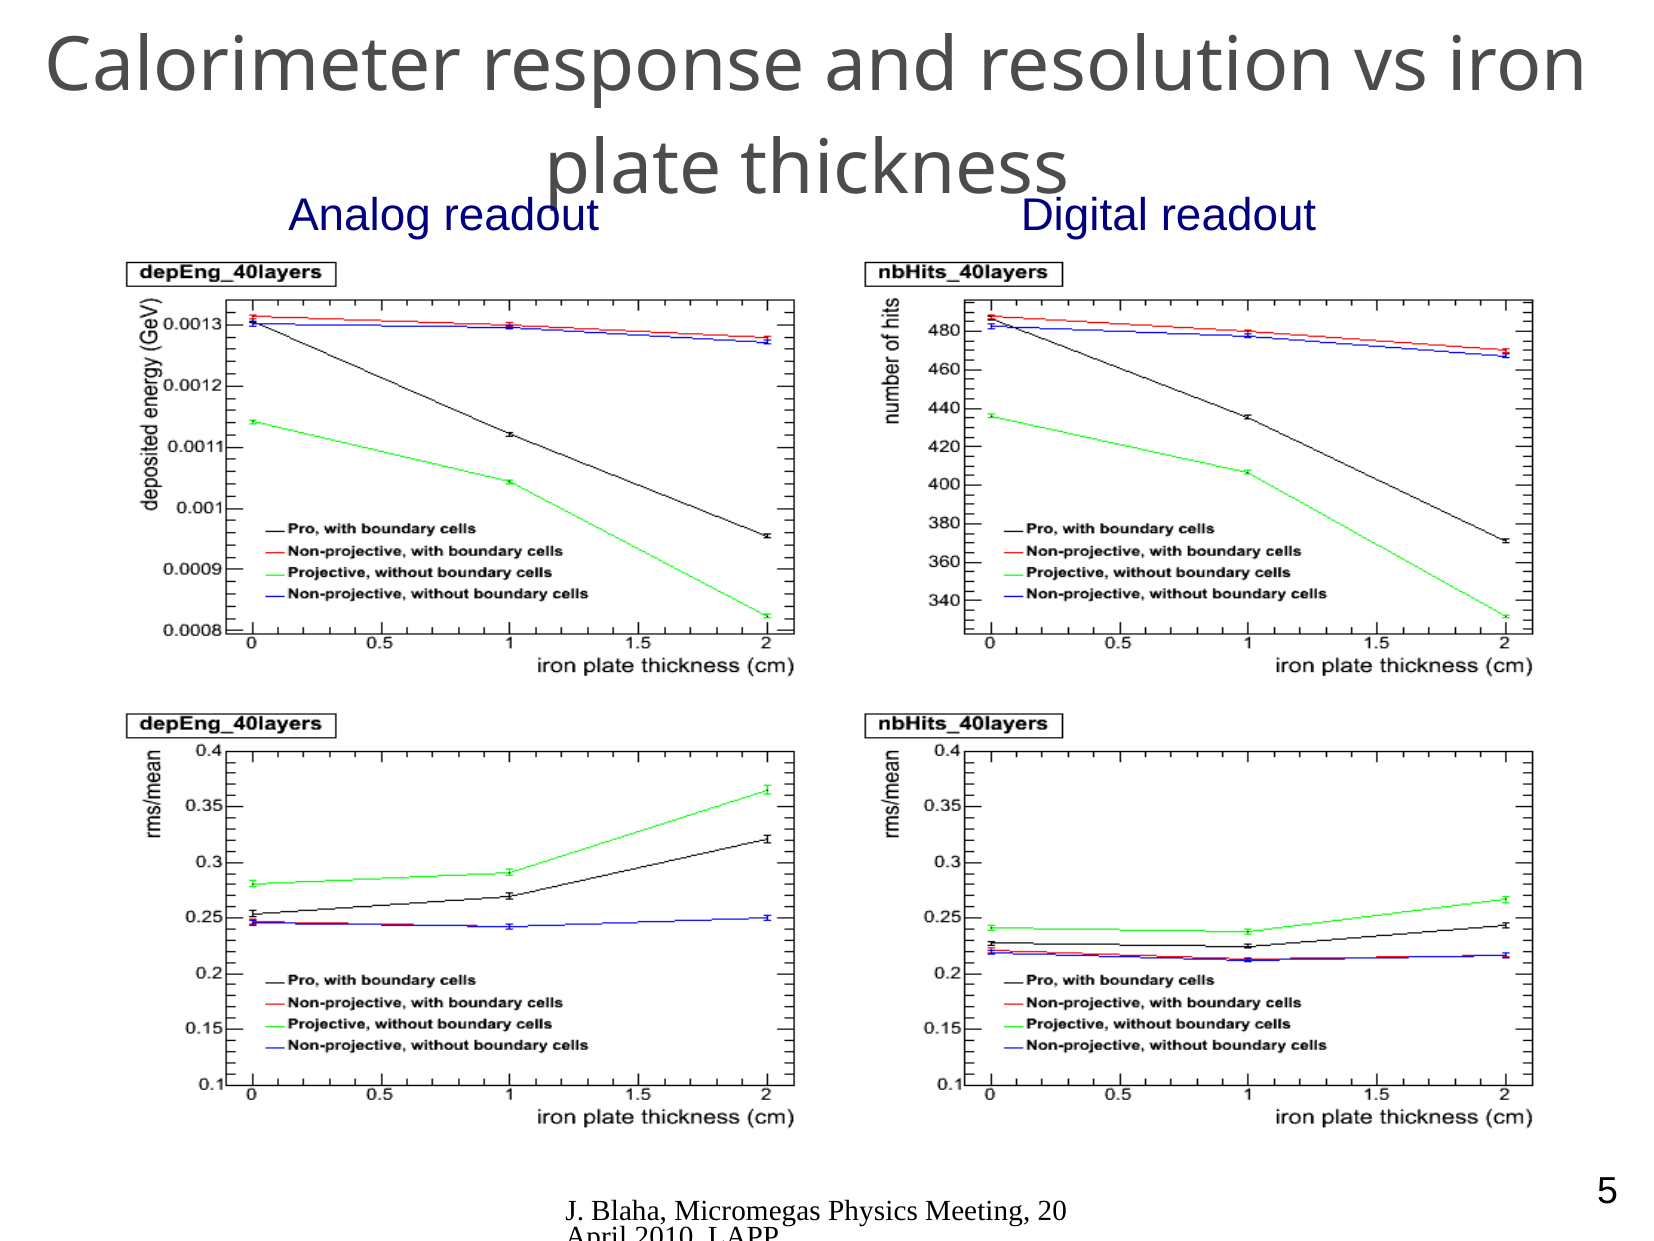

# Calorimeter response and resolution vs iron plate thickness
Analog readout
Digital readout
5
J. Blaha, Micromegas Physics Meeting, 20 April 2010, LAPP